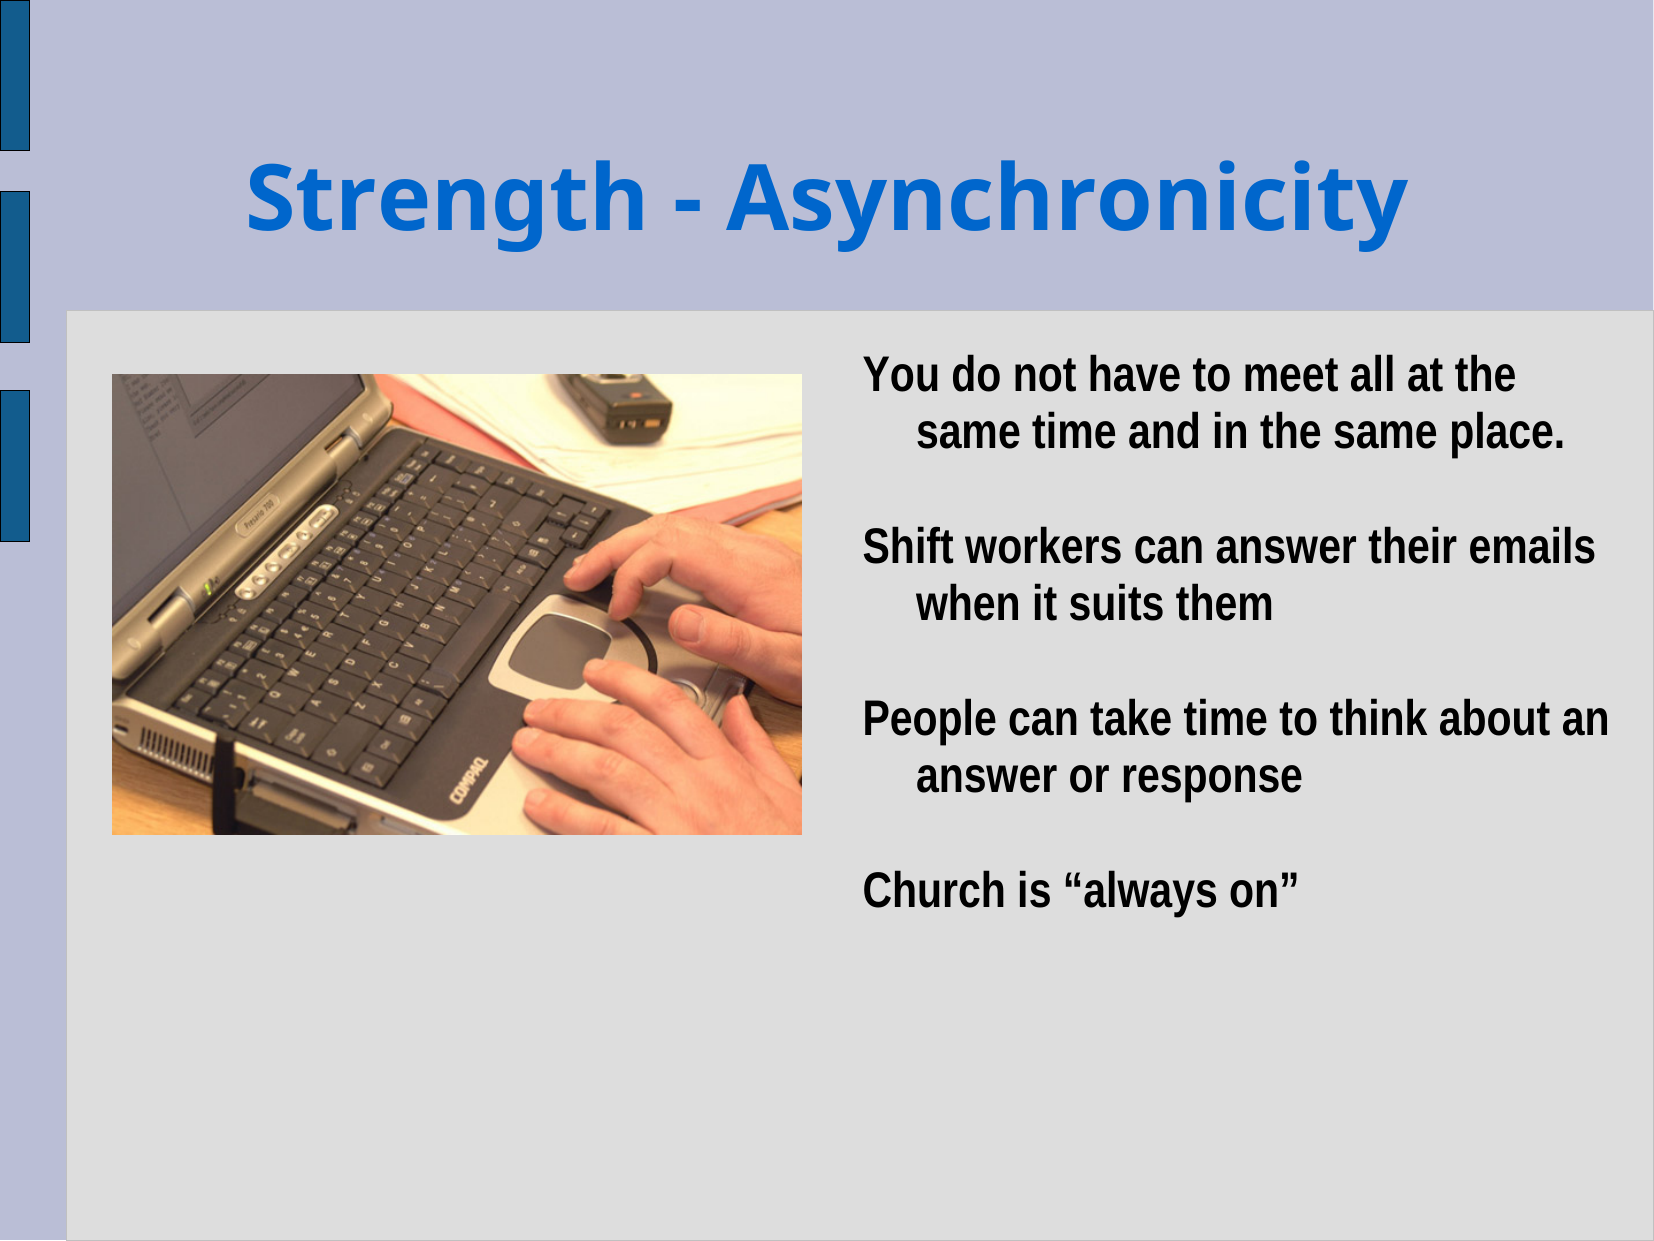

# Strength - Asynchronicity
You do not have to meet all at the same time and in the same place.
Shift workers can answer their emails when it suits them
People can take time to think about an answer or response
Church is “always on”